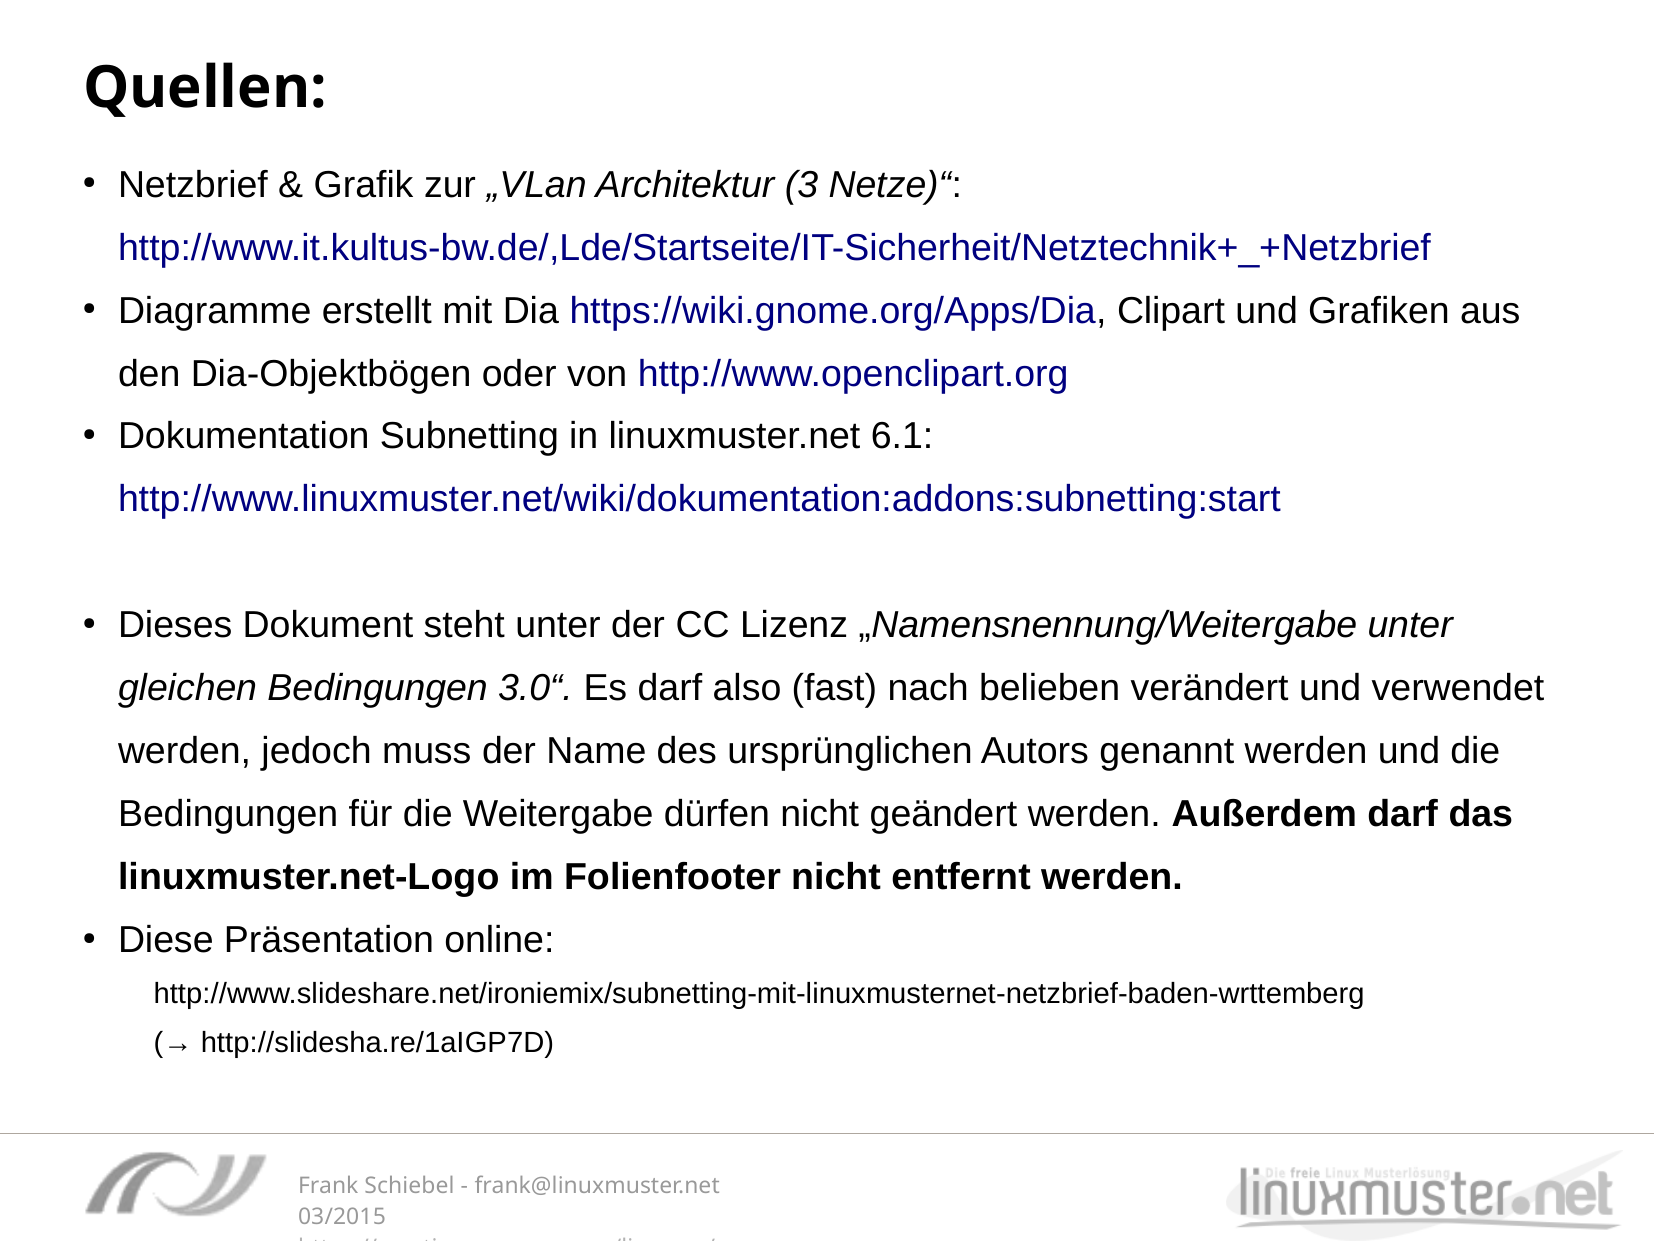

#
Quellen:
Netzbrief & Grafik zur „VLan Architektur (3 Netze)“:
http://www.it.kultus-bw.de/,Lde/Startseite/IT-Sicherheit/Netztechnik+_+Netzbrief
Diagramme erstellt mit Dia https://wiki.gnome.org/Apps/Dia, Clipart und Grafiken aus den Dia-Objektbögen oder von http://www.openclipart.org
Dokumentation Subnetting in linuxmuster.net 6.1: http://www.linuxmuster.net/wiki/dokumentation:addons:subnetting:start
Dieses Dokument steht unter der CC Lizenz „Namensnennung/Weitergabe unter gleichen Bedingungen 3.0“. Es darf also (fast) nach belieben verändert und verwendet werden, jedoch muss der Name des ursprünglichen Autors genannt werden und die Bedingungen für die Weitergabe dürfen nicht geändert werden. Außerdem darf das linuxmuster.net-Logo im Folienfooter nicht entfernt werden.
Diese Präsentation online:
http://www.slideshare.net/ironiemix/subnetting-mit-linuxmusternet-netzbrief-baden-wrttemberg
(→ http://slidesha.re/1aIGP7D)